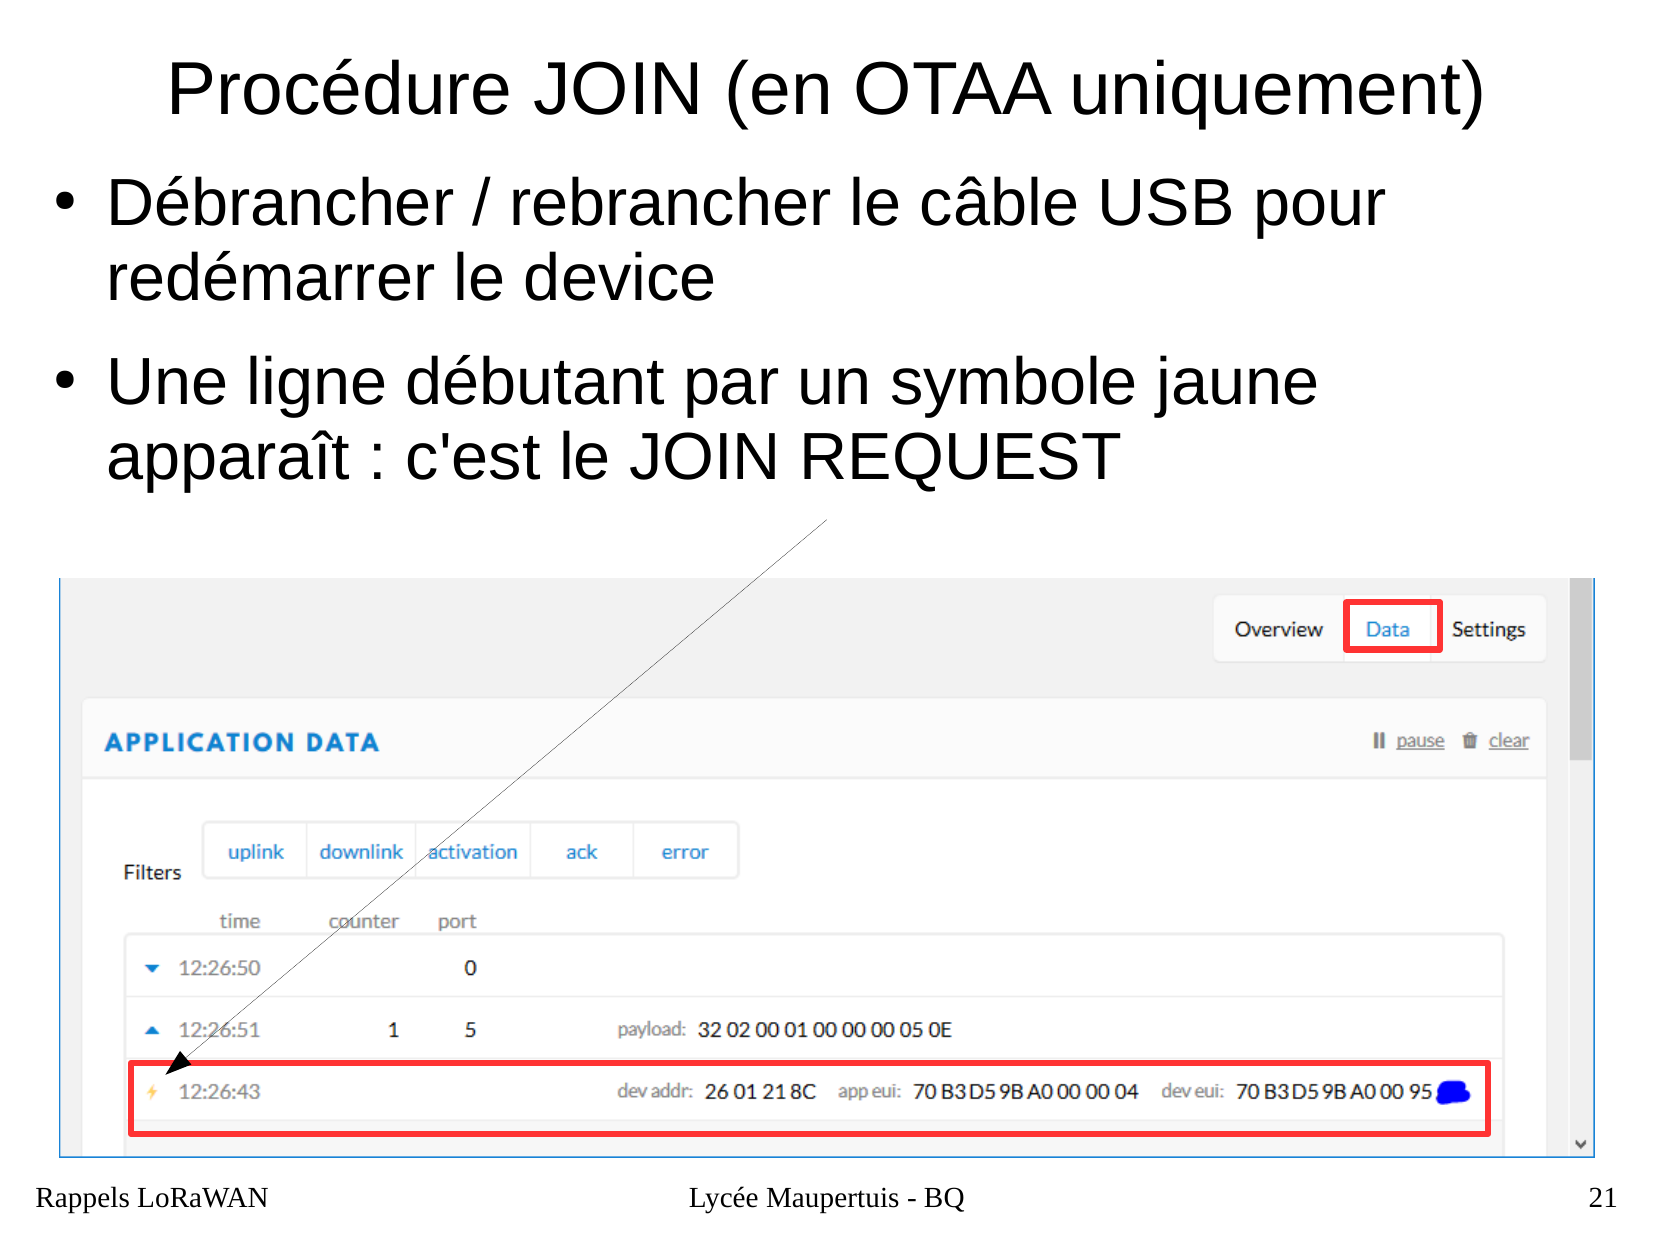

# Procédure JOIN (en OTAA uniquement)
Débrancher / rebrancher le câble USB pour redémarrer le device
Une ligne débutant par un symbole jaune apparaît : c'est le JOIN REQUEST
Rappels LoRaWAN
Lycée Maupertuis - BQ
21